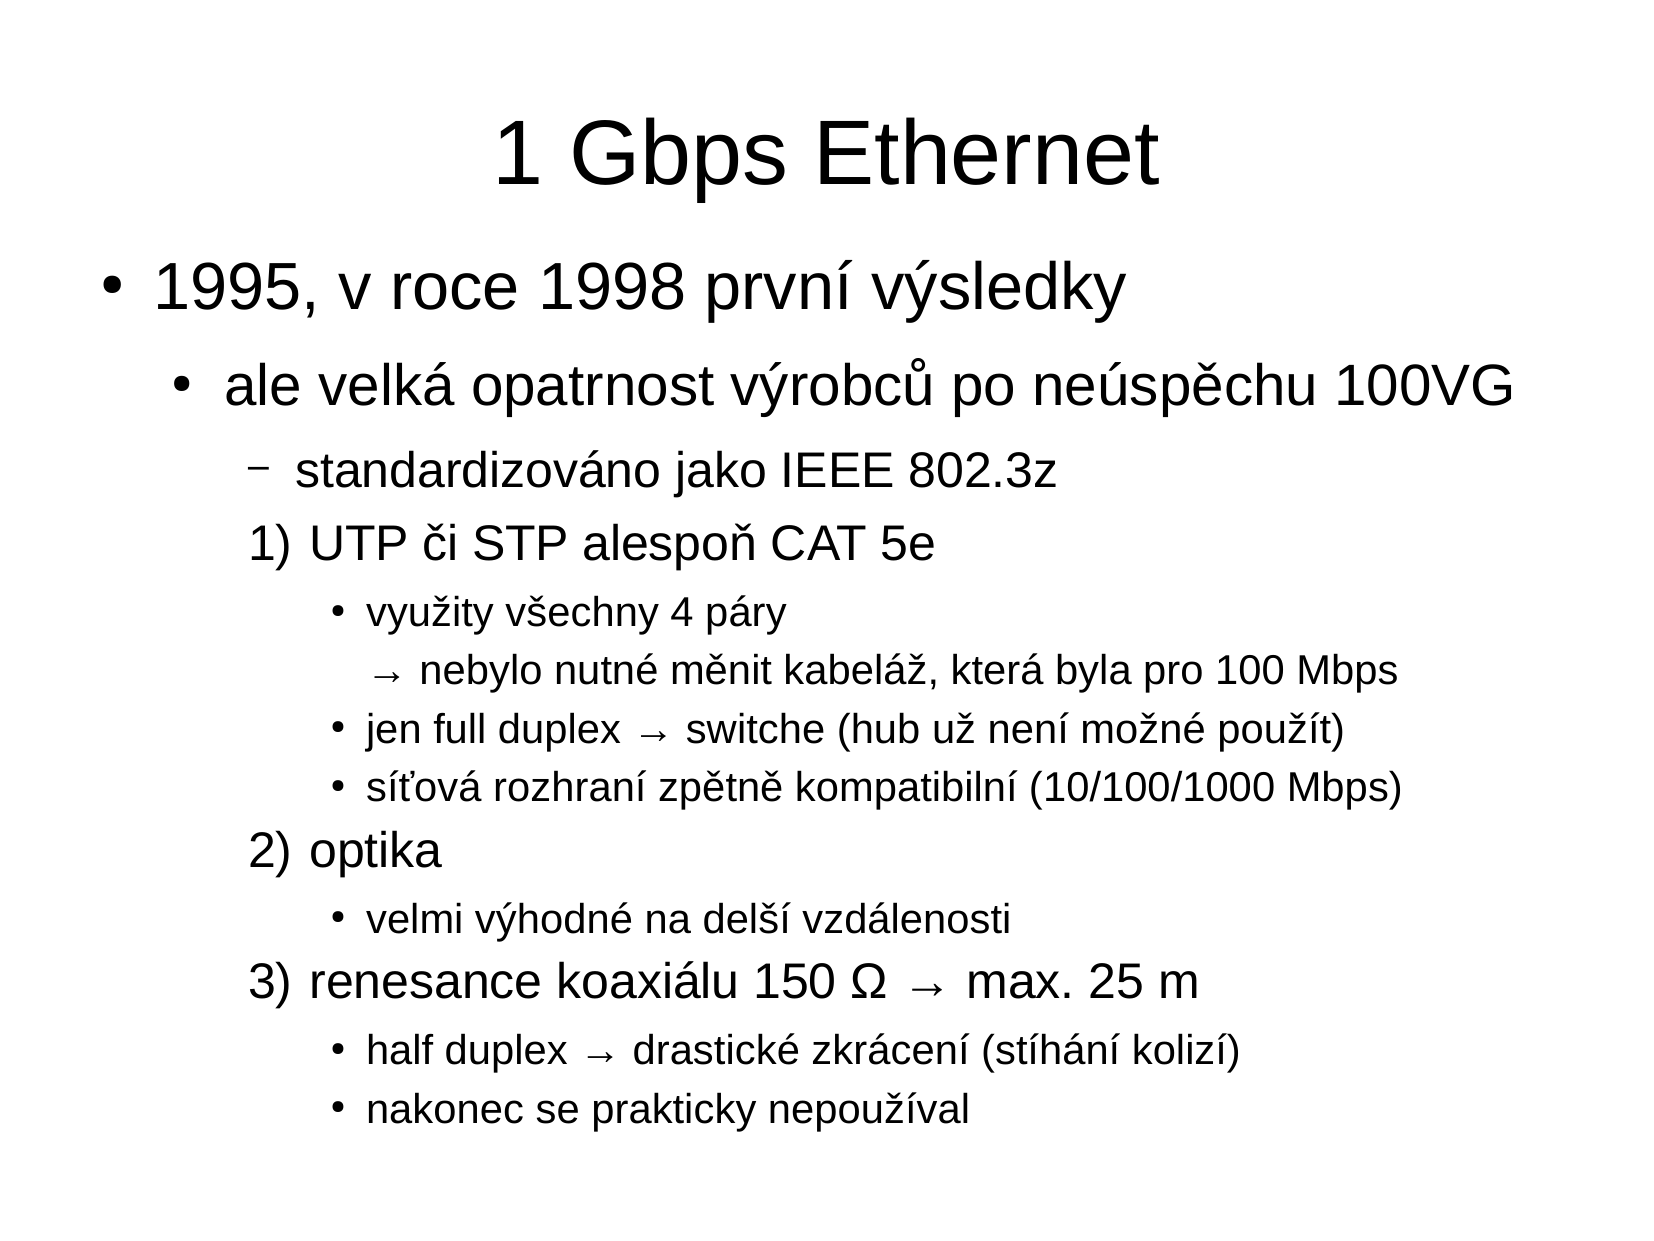

# 1 Gbps Ethernet
1995, v roce 1998 první výsledky
ale velká opatrnost výrobců po neúspěchu 100VG
standardizováno jako IEEE 802.3z
 UTP či STP alespoň CAT 5e
využity všechny 4 páry
→ nebylo nutné měnit kabeláž, která byla pro 100 Mbps
jen full duplex → switche (hub už není možné použít)
síťová rozhraní zpětně kompatibilní (10/100/1000 Mbps)
 optika
velmi výhodné na delší vzdálenosti
 renesance koaxiálu 150 Ω → max. 25 m
half duplex → drastické zkrácení (stíhání kolizí)
nakonec se prakticky nepoužíval